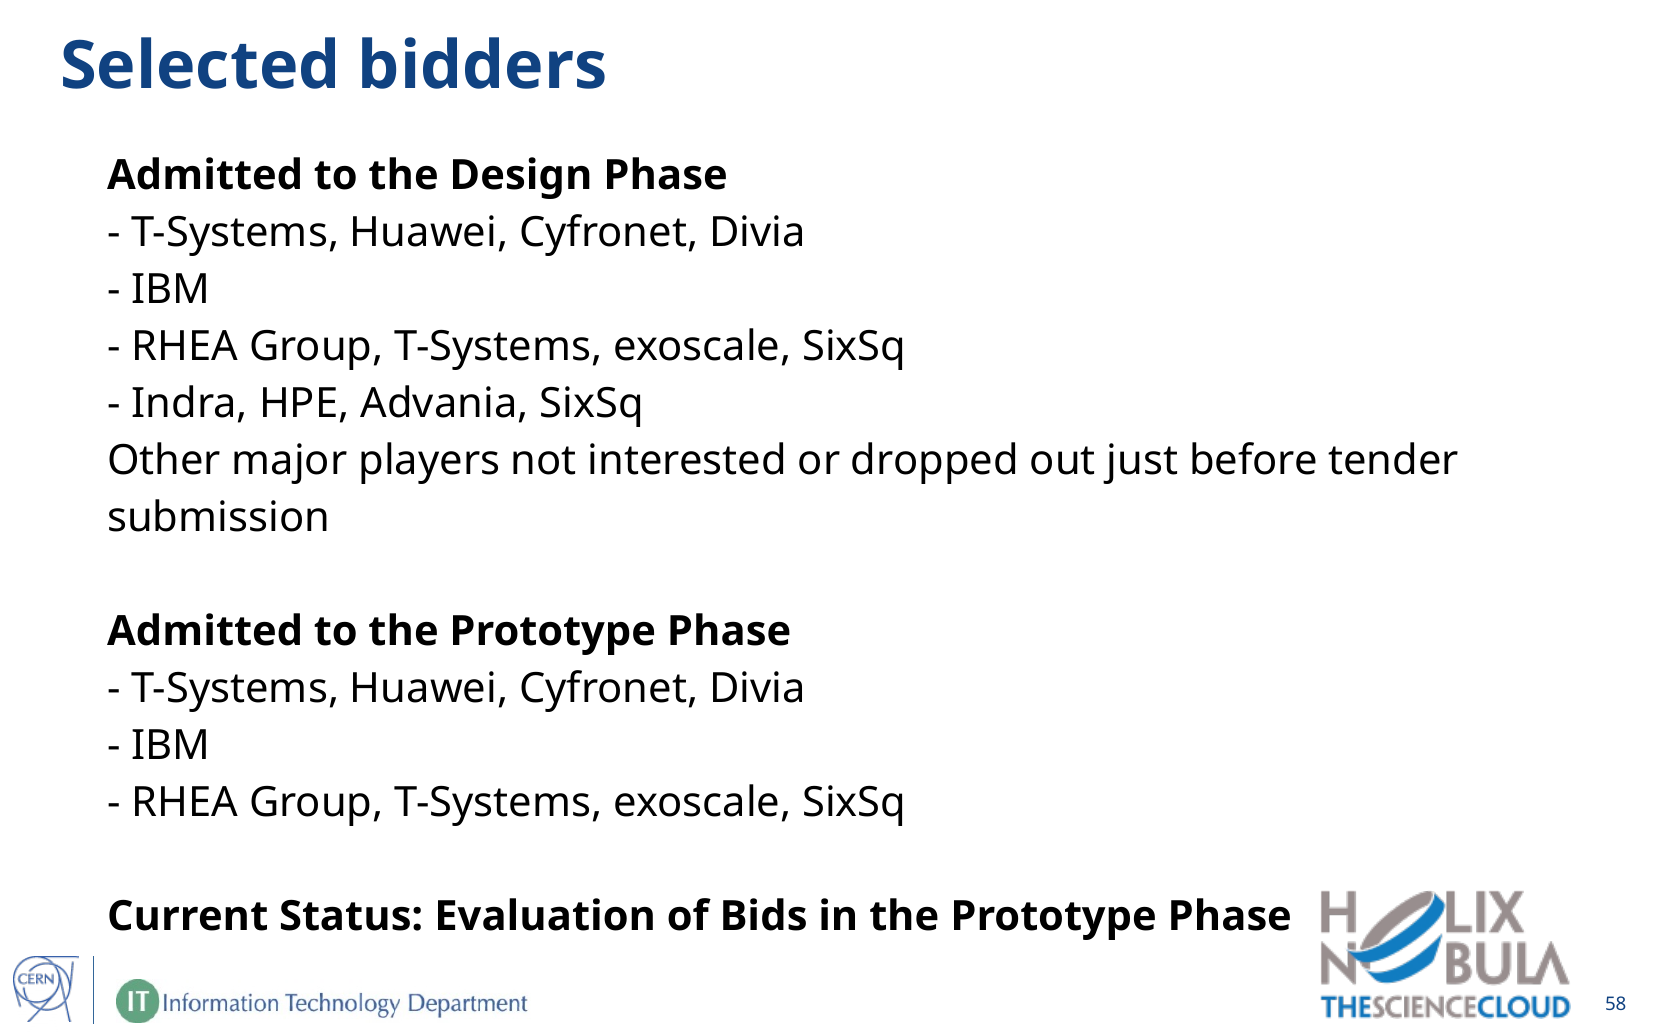

# Selected bidders
Admitted to the Design Phase
- T-Systems, Huawei, Cyfronet, Divia
- IBM
- RHEA Group, T-Systems, exoscale, SixSq
- Indra, HPE, Advania, SixSq
Other major players not interested or dropped out just before tender submission
Admitted to the Prototype Phase
- T-Systems, Huawei, Cyfronet, Divia
- IBM
- RHEA Group, T-Systems, exoscale, SixSq
Current Status: Evaluation of Bids in the Prototype Phase